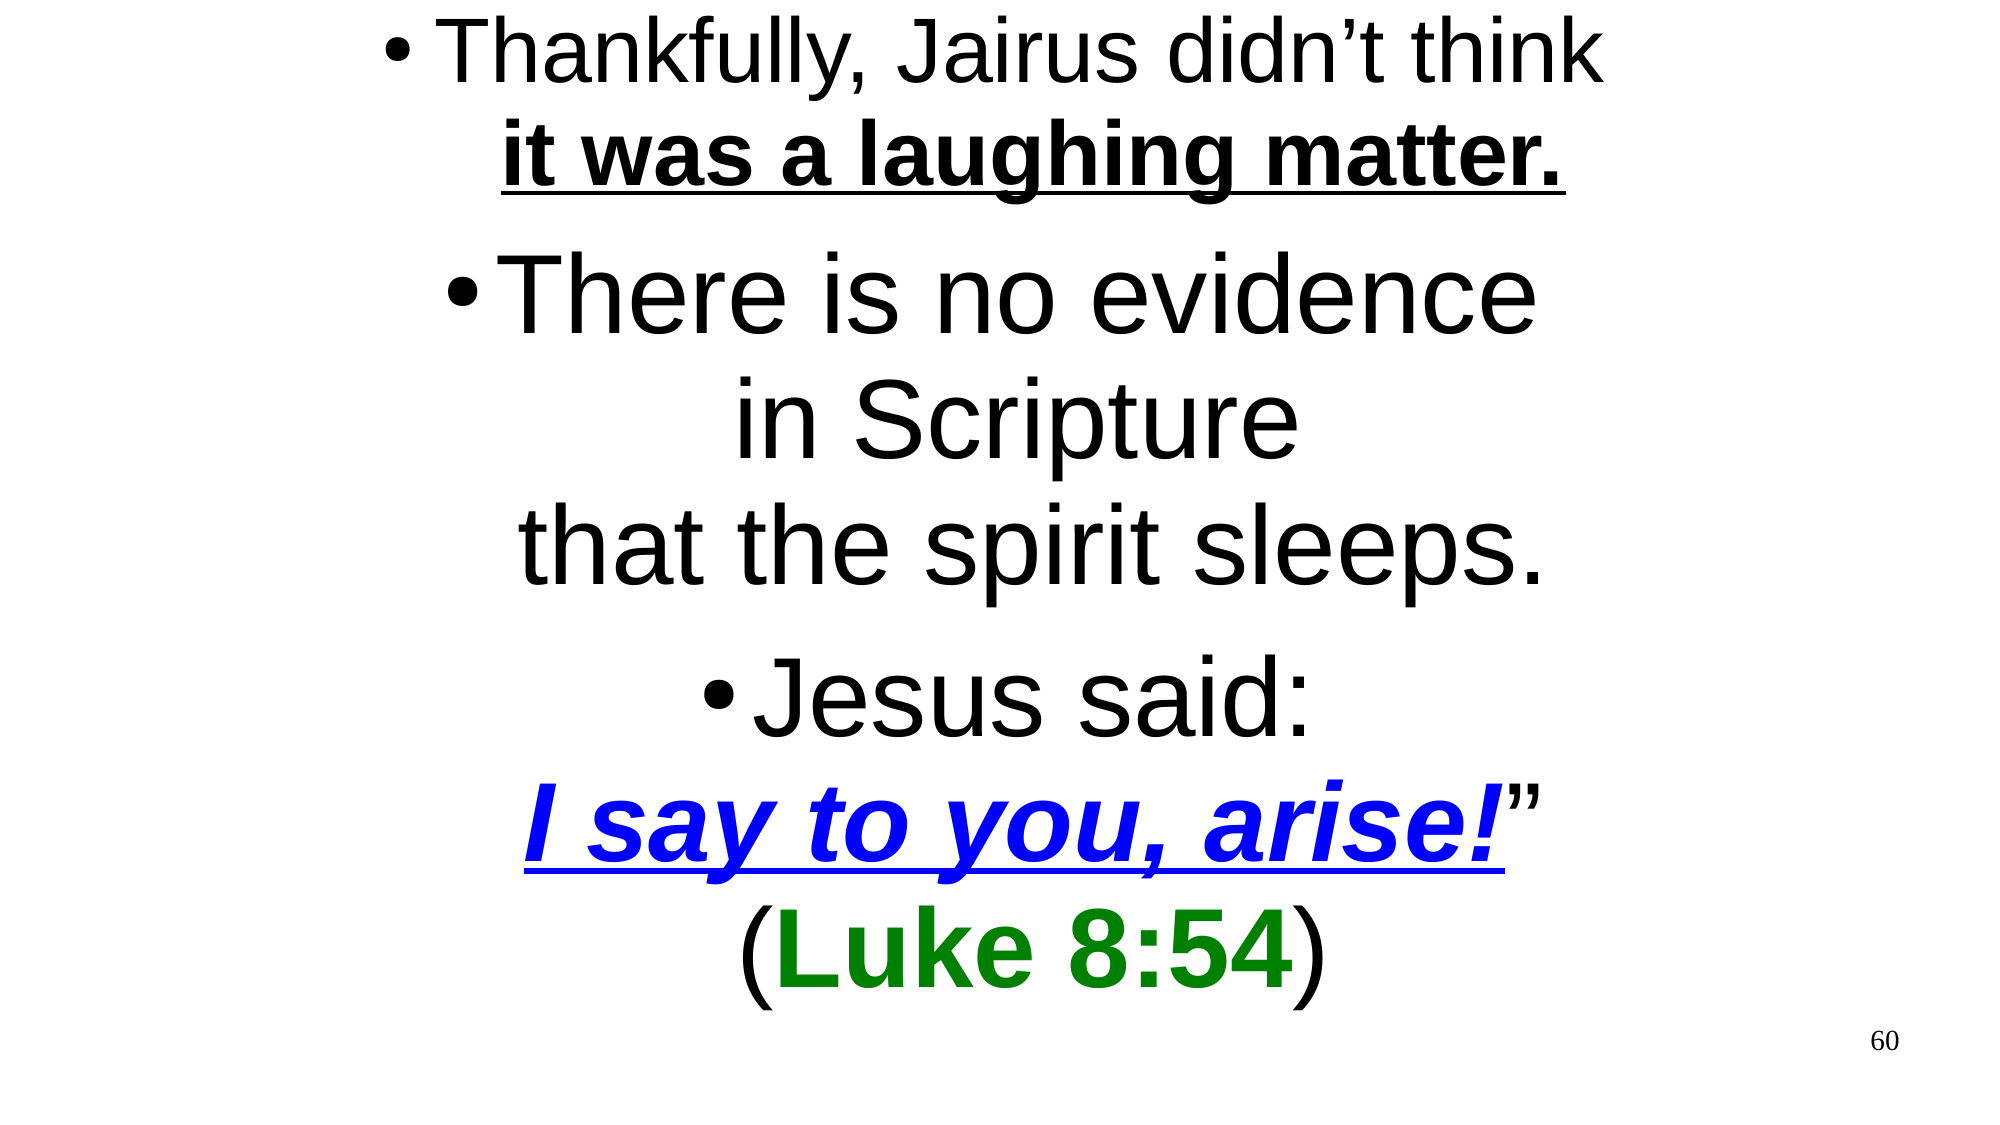

# Thankfully, Jairus didn’t think it was a laughing matter.
There is no evidence
in Scripture
that the spirit sleeps.
Jesus said:
I say to you, arise!”
 (Luke 8:54)
60